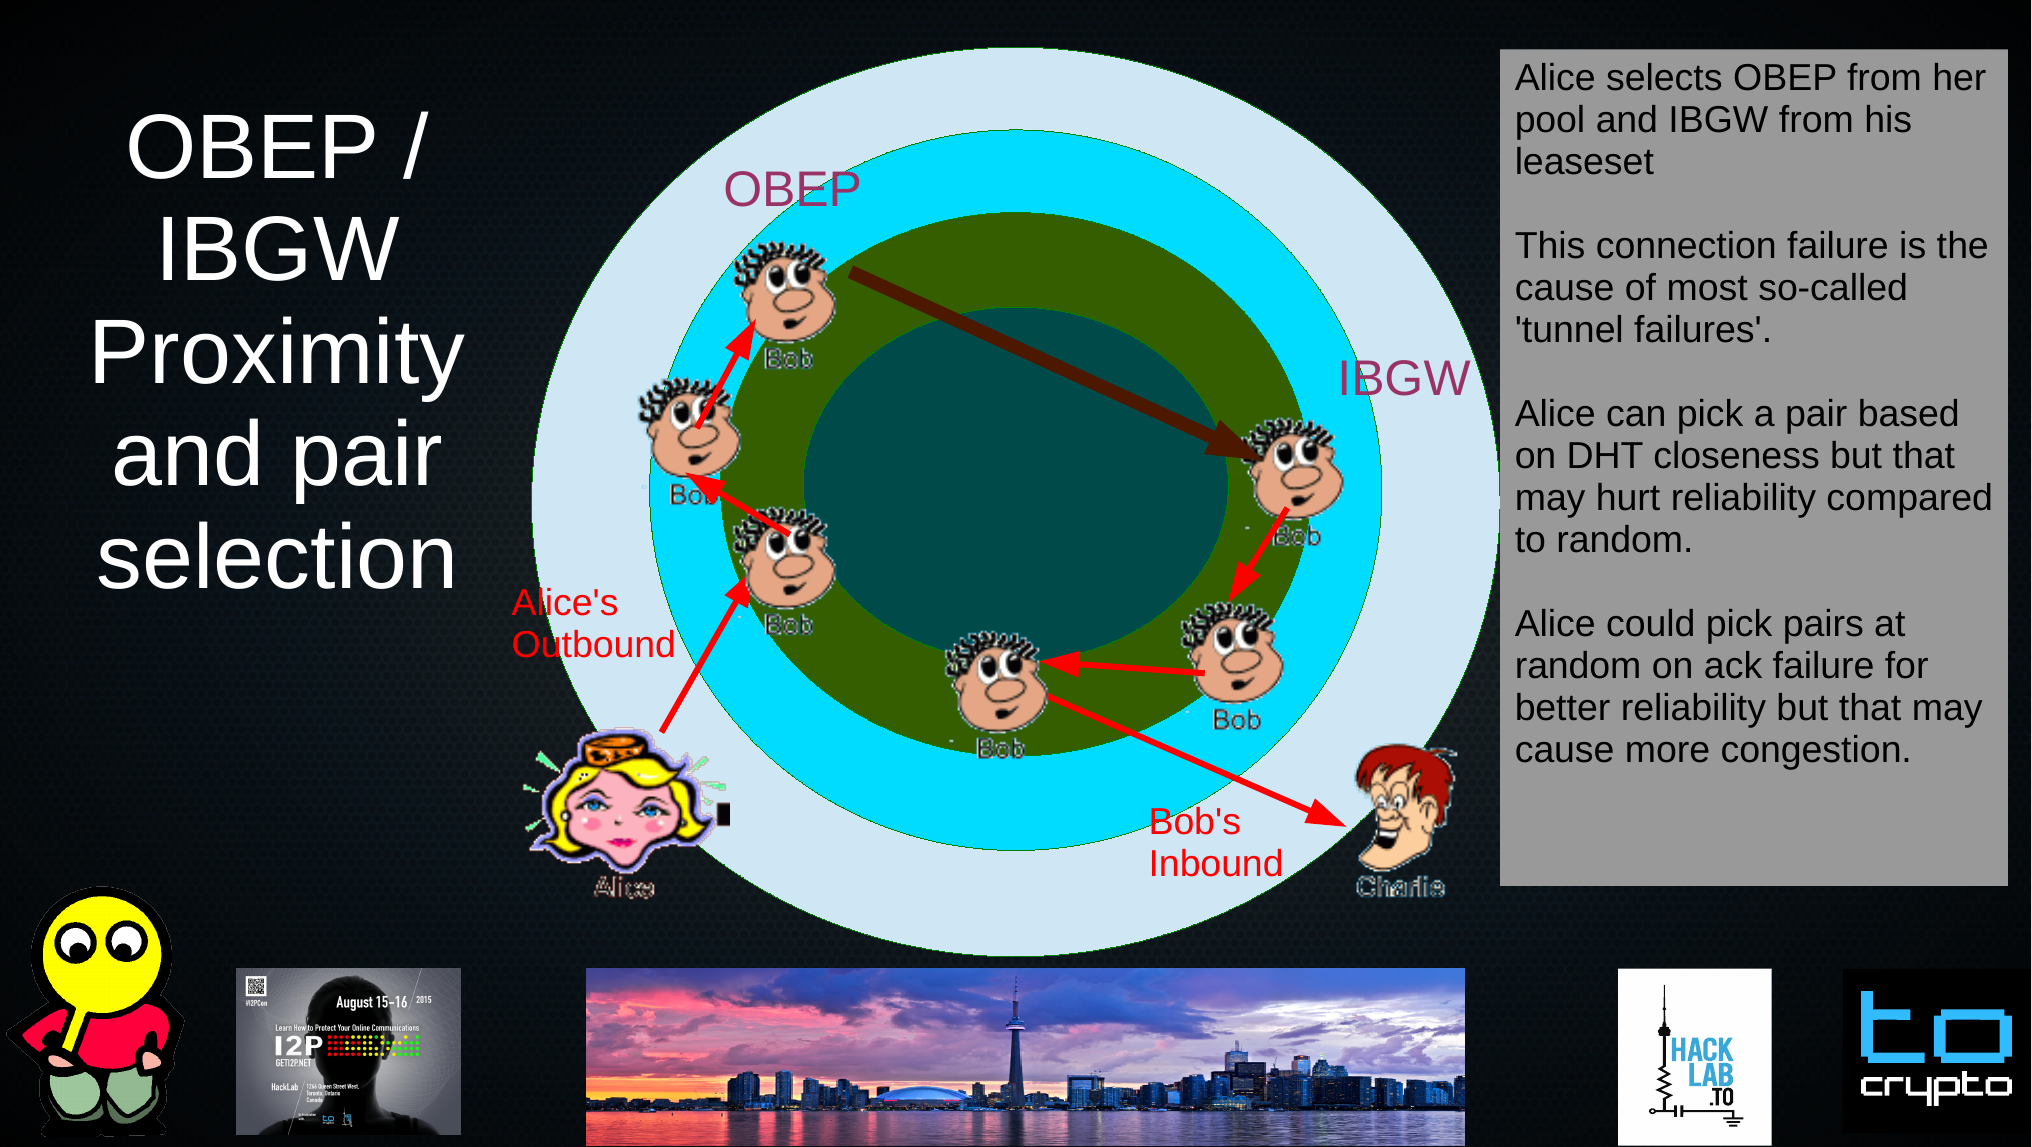

# Tiers
Alice selects OBEP from her pool and IBGW from his leaseset
This connection failure is the cause of most so-called 'tunnel failures'.
Alice can pick a pair based on DHT closeness but that may hurt reliability compared to random.
Alice could pick pairs at random on ack failure for better reliability but that may cause more congestion.
OBEP / IBGW Proximity and pair selection
OBEP
IBGW
Alice's Outbound
Bob's Inbound
20